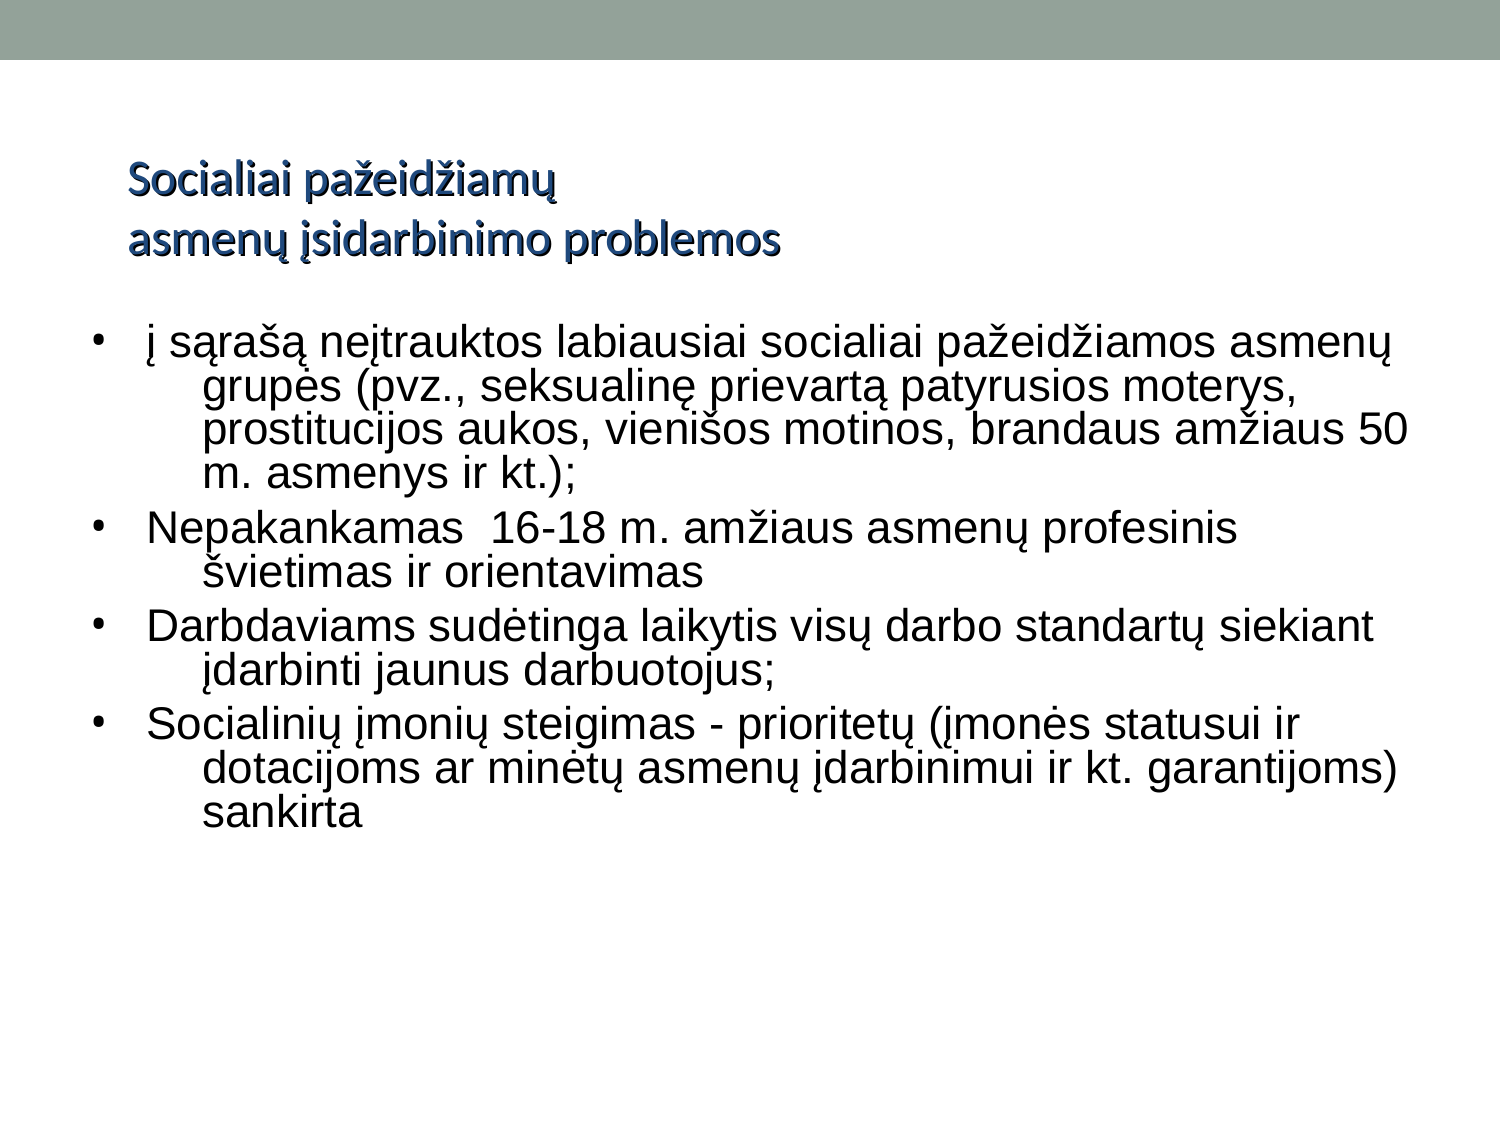

Socialiai pažeidžiamų
asmenų įsidarbinimo problemos
į sąrašą neįtrauktos labiausiai socialiai pažeidžiamos asmenų grupės (pvz., seksualinę prievartą patyrusios moterys, prostitucijos aukos, vienišos motinos, brandaus amžiaus 50 m. asmenys ir kt.);
Nepakankamas 16-18 m. amžiaus asmenų profesinis švietimas ir orientavimas
Darbdaviams sudėtinga laikytis visų darbo standartų siekiant įdarbinti jaunus darbuotojus;
Socialinių įmonių steigimas - prioritetų (įmonės statusui ir dotacijoms ar minėtų asmenų įdarbinimui ir kt. garantijoms) sankirta